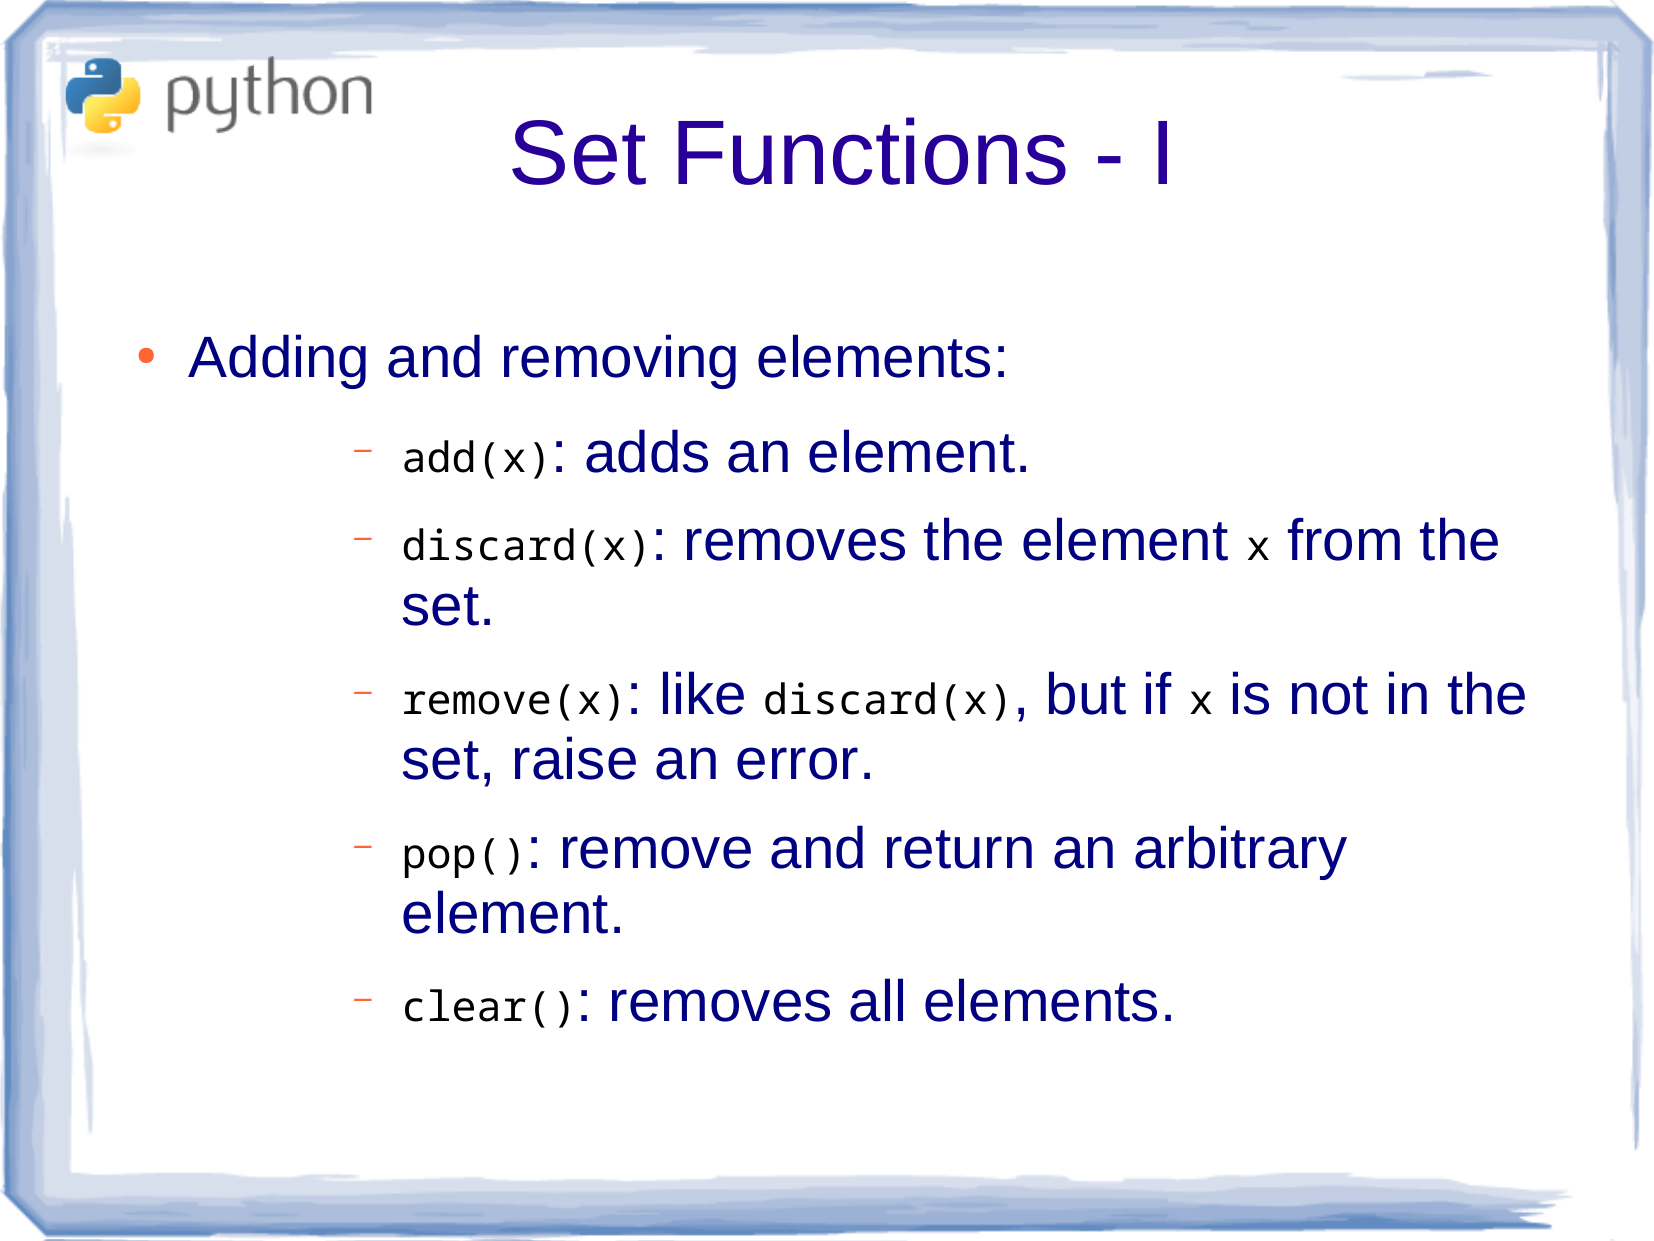

# Set Functions - I
Adding and removing elements:
add(x): adds an element.
discard(x): removes the element x from the set.
remove(x): like discard(x), but if x is not in the set, raise an error.
pop(): remove and return an arbitrary element.
clear(): removes all elements.